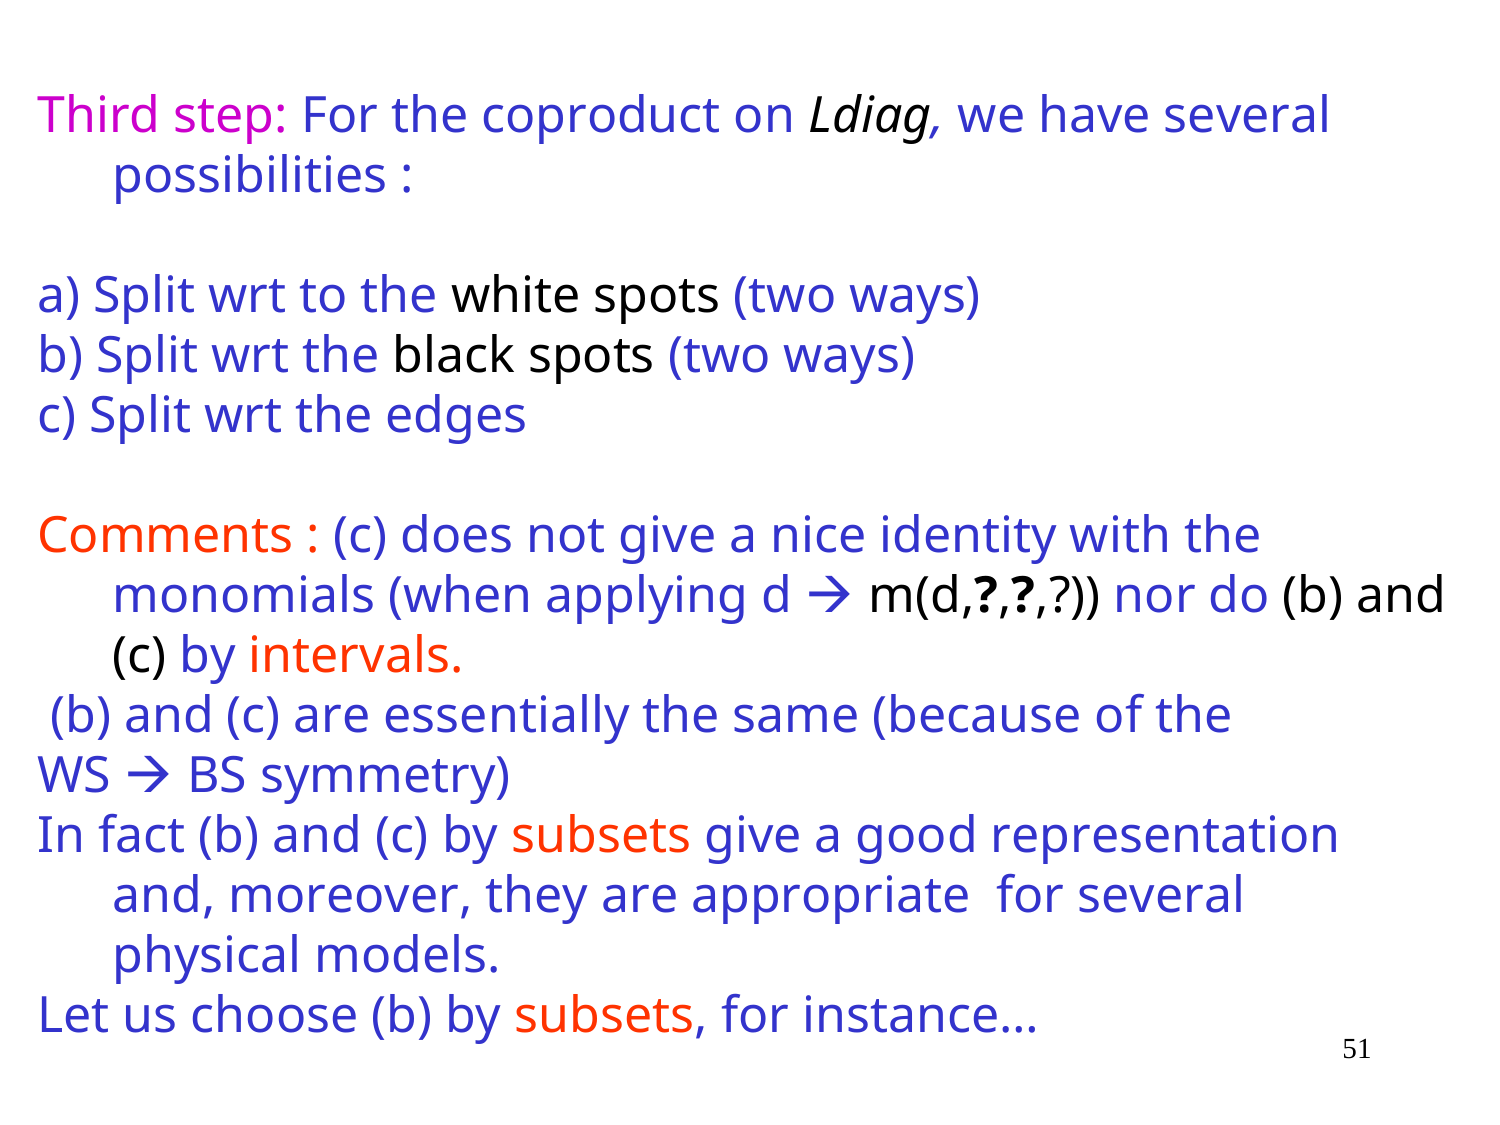

Third step: For the coproduct on Ldiag, we have several possibilities :
a) Split wrt to the white spots (two ways)
b) Split wrt the black spots (two ways)
c) Split wrt the edges
Comments : (c) does not give a nice identity with the monomials (when applying d  m(d,?,?,?)) nor do (b) and (c) by intervals.
 (b) and (c) are essentially the same (because of the
WS  BS symmetry)
In fact (b) and (c) by subsets give a good representation and, moreover, they are appropriate for several physical models.
Let us choose (b) by subsets, for instance…
51